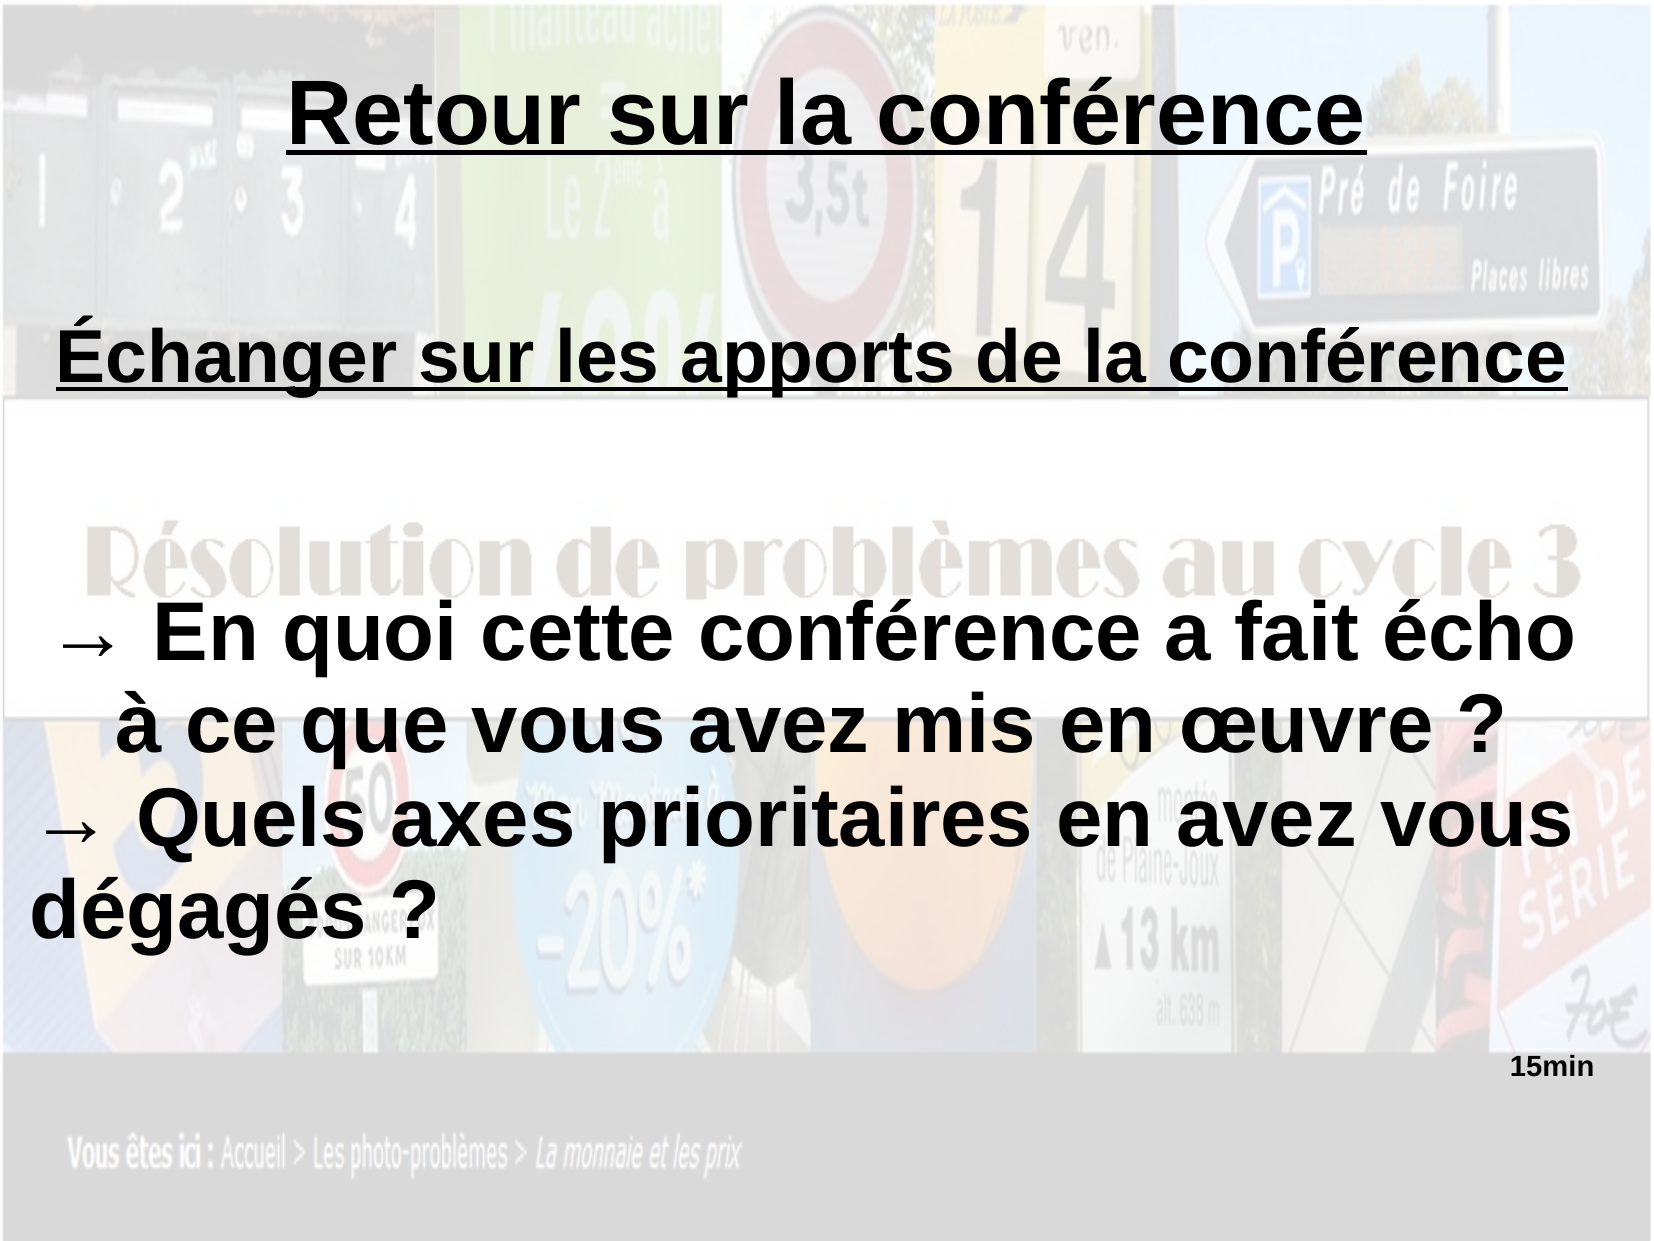

# Retour sur la conférence
Échanger sur les apports de la conférence
→ En quoi cette conférence a fait écho à ce que vous avez mis en œuvre ?
→ Quels axes prioritaires en avez vous dégagés ?
15min